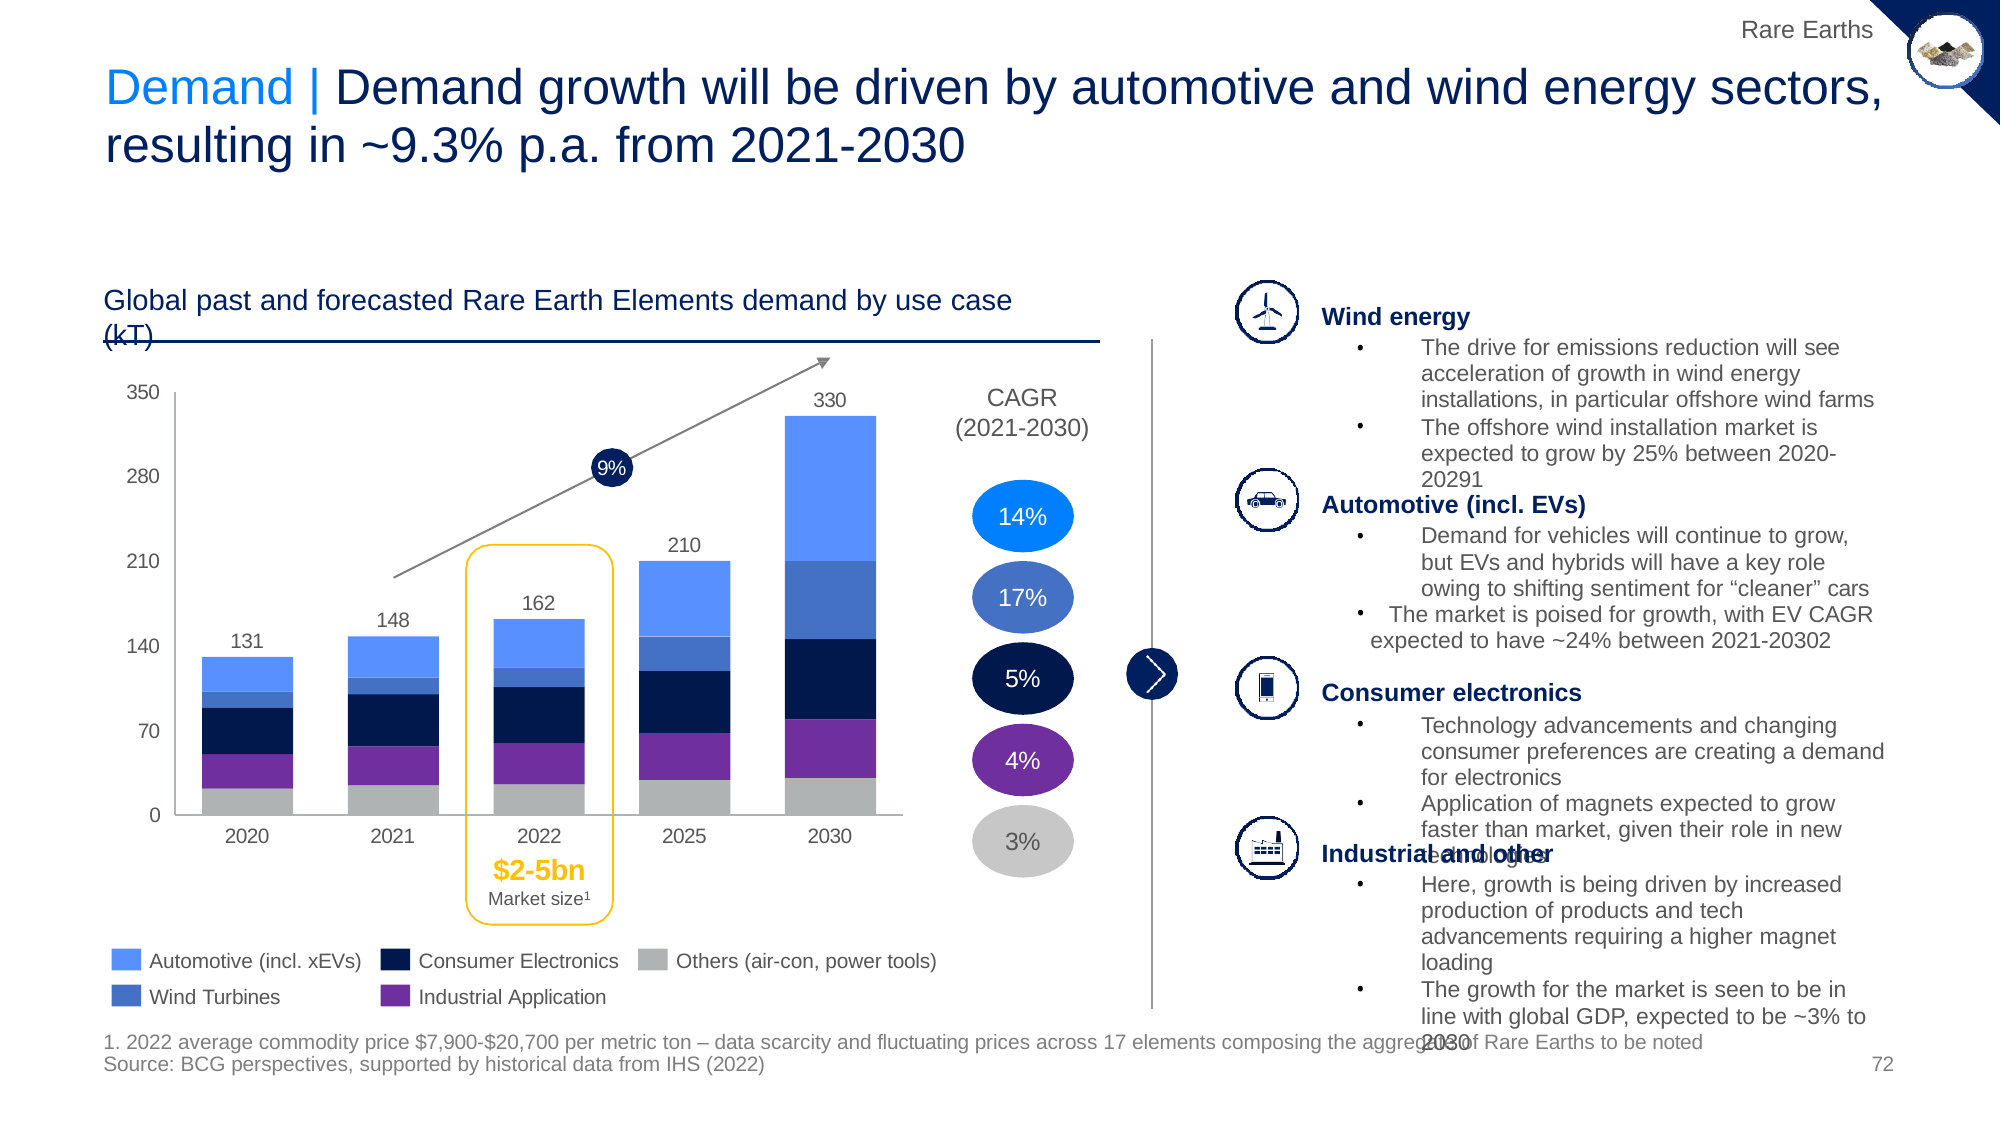

Rare Earths
# Demand | Demand growth will be driven by automotive and wind energy sectors,
resulting in ~9.3% p.a. from 2021-2030
Global past and forecasted Rare Earth Elements demand by use case (kT)
Wind energy
	The drive for emissions reduction will see acceleration of growth in wind energy installations, in particular offshore wind farms
	The offshore wind installation market is expected to grow by 25% between 2020-20291
350
CAGR (2021-2030)
330
9%
280
Automotive (incl. EVs)
	Demand for vehicles will continue to grow, but EVs and hybrids will have a key role owing to shifting sentiment for “cleaner” cars
The market is poised for growth, with EV CAGR
expected to have ~24% between 2021-20302
14%
210
210
17%
162
148
131
140
5%
Consumer electronics
	Technology advancements and changing consumer preferences are creating a demand for electronics
	Application of magnets expected to grow faster than market, given their role in new technologies
70
4%
0
2022
$2-5bn
Market size1
2020
2021
2025
2030
3%
Industrial and other
	Here, growth is being driven by increased production of products and tech advancements requiring a higher magnet loading
	The growth for the market is seen to be in line with global GDP, expected to be ~3% to 2030
Automotive (incl. xEVs) Wind Turbines
Consumer Electronics Industrial Application
Others (air-con, power tools)
1. 2022 average commodity price $7,900-$20,700 per metric ton – data scarcity and fluctuating prices across 17 elements composing the aggregate of Rare Earths to be noted Source: BCG perspectives, supported by historical data from IHS (2022)
72